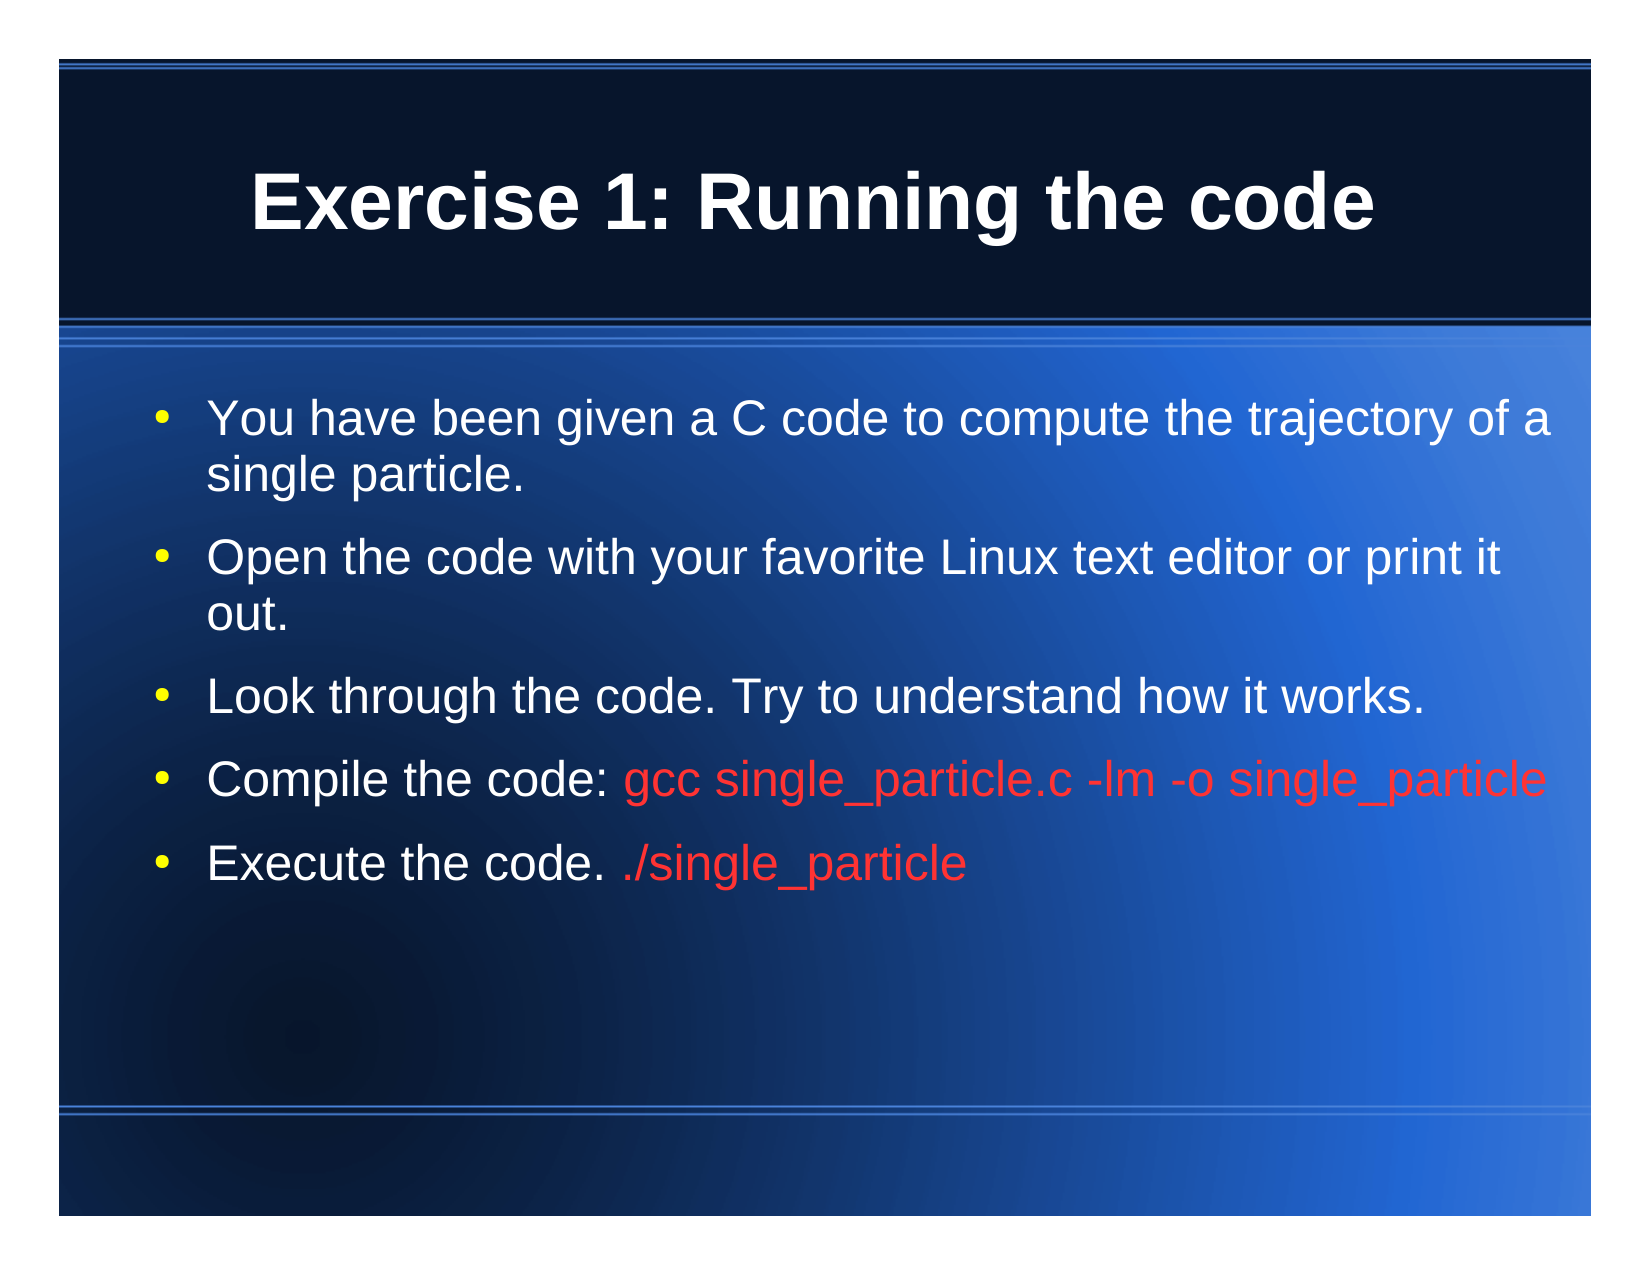

# Exercise 1: Running the code
You have been given a C code to compute the trajectory of a single particle.
Open the code with your favorite Linux text editor or print it out.
Look through the code. Try to understand how it works.
Compile the code: gcc single_particle.c -lm -o single_particle
Execute the code. ./single_particle